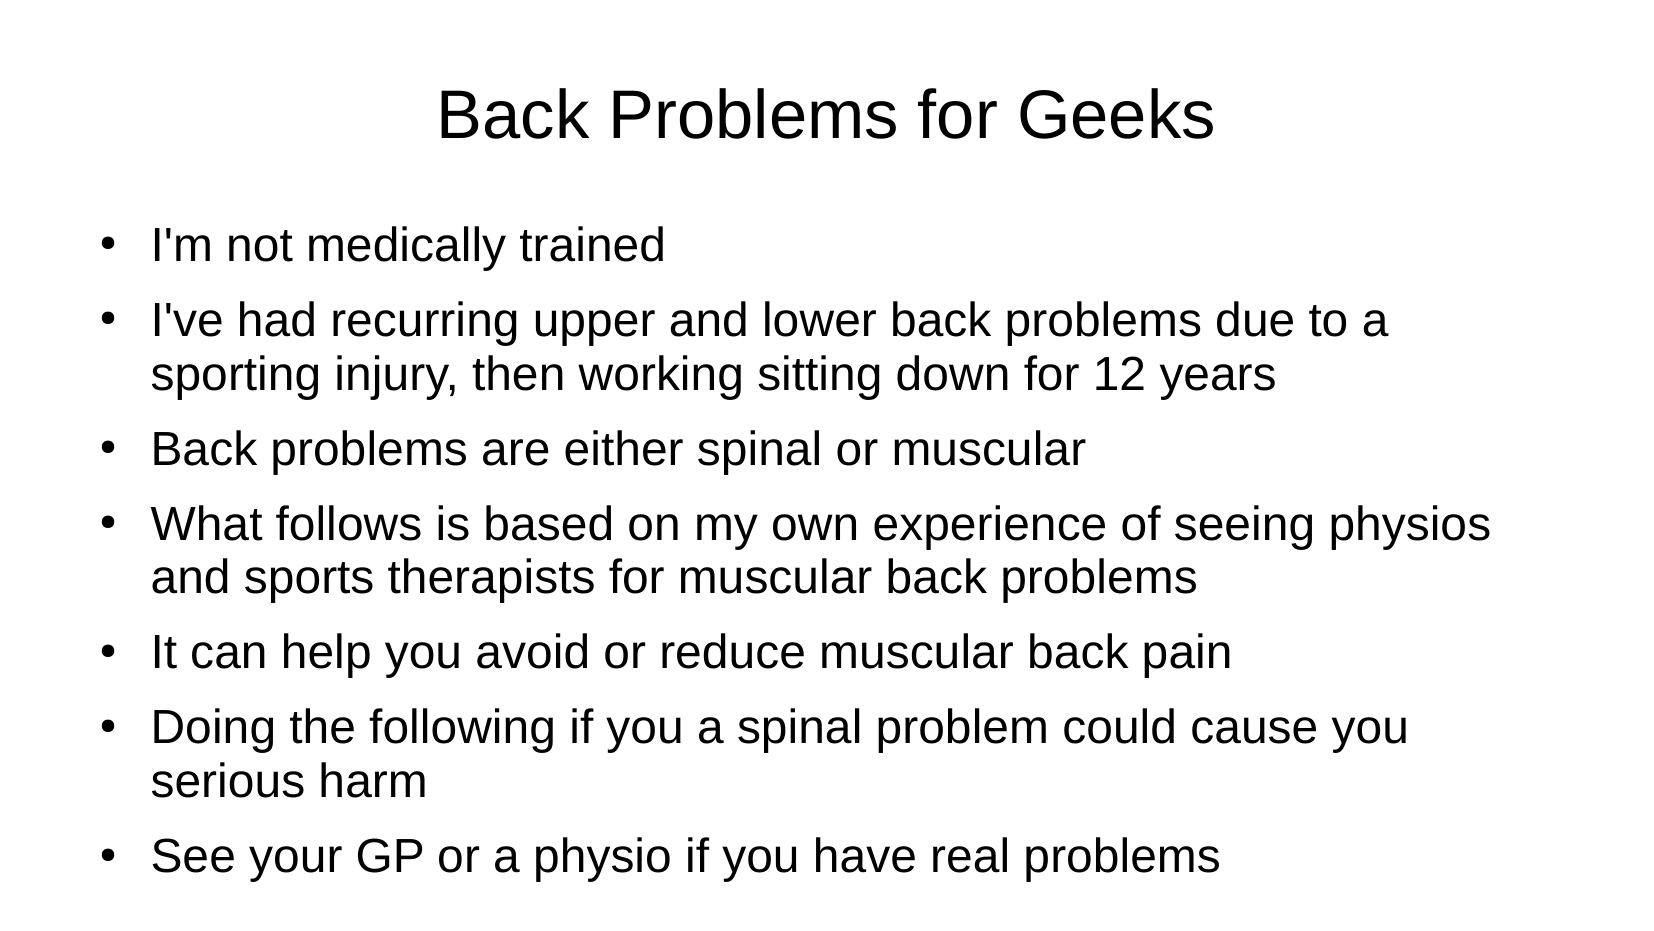

# Back Problems for Geeks
I'm not medically trained
I've had recurring upper and lower back problems due to a sporting injury, then working sitting down for 12 years
Back problems are either spinal or muscular
What follows is based on my own experience of seeing physios and sports therapists for muscular back problems
It can help you avoid or reduce muscular back pain
Doing the following if you a spinal problem could cause you serious harm
See your GP or a physio if you have real problems